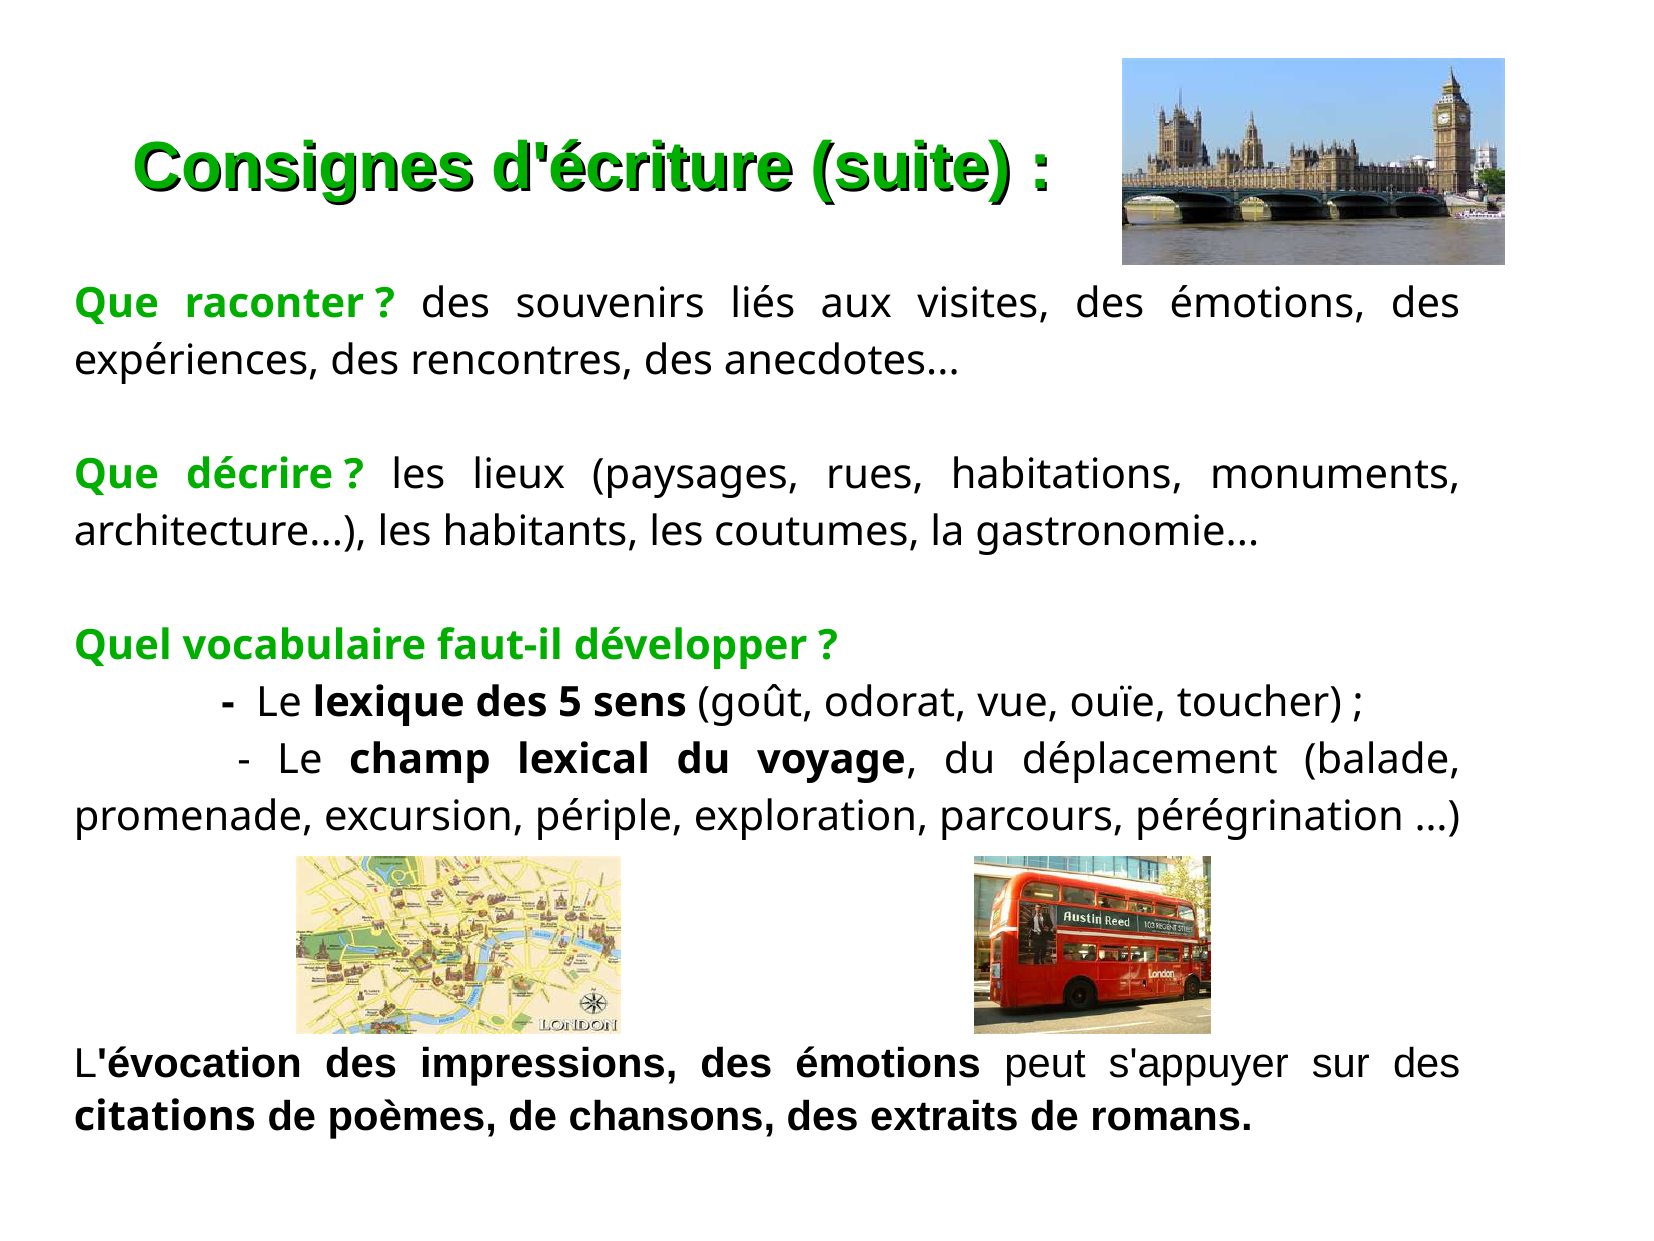

Consignes d'écriture (suite) :
Que raconter ? des souvenirs liés aux visites, des émotions, des expériences, des rencontres, des anecdotes...
Que décrire ? les lieux (paysages, rues, habitations, monuments, architecture...), les habitants, les coutumes, la gastronomie...
Quel vocabulaire faut-il développer ?
		- Le lexique des 5 sens (goût, odorat, vue, ouïe, toucher) ;
 		- Le champ lexical du voyage, du déplacement (balade, promenade, excursion, périple, exploration, parcours, pérégrination …)
L'évocation des impressions, des émotions peut s'appuyer sur des citations de poèmes, de chansons, des extraits de romans.